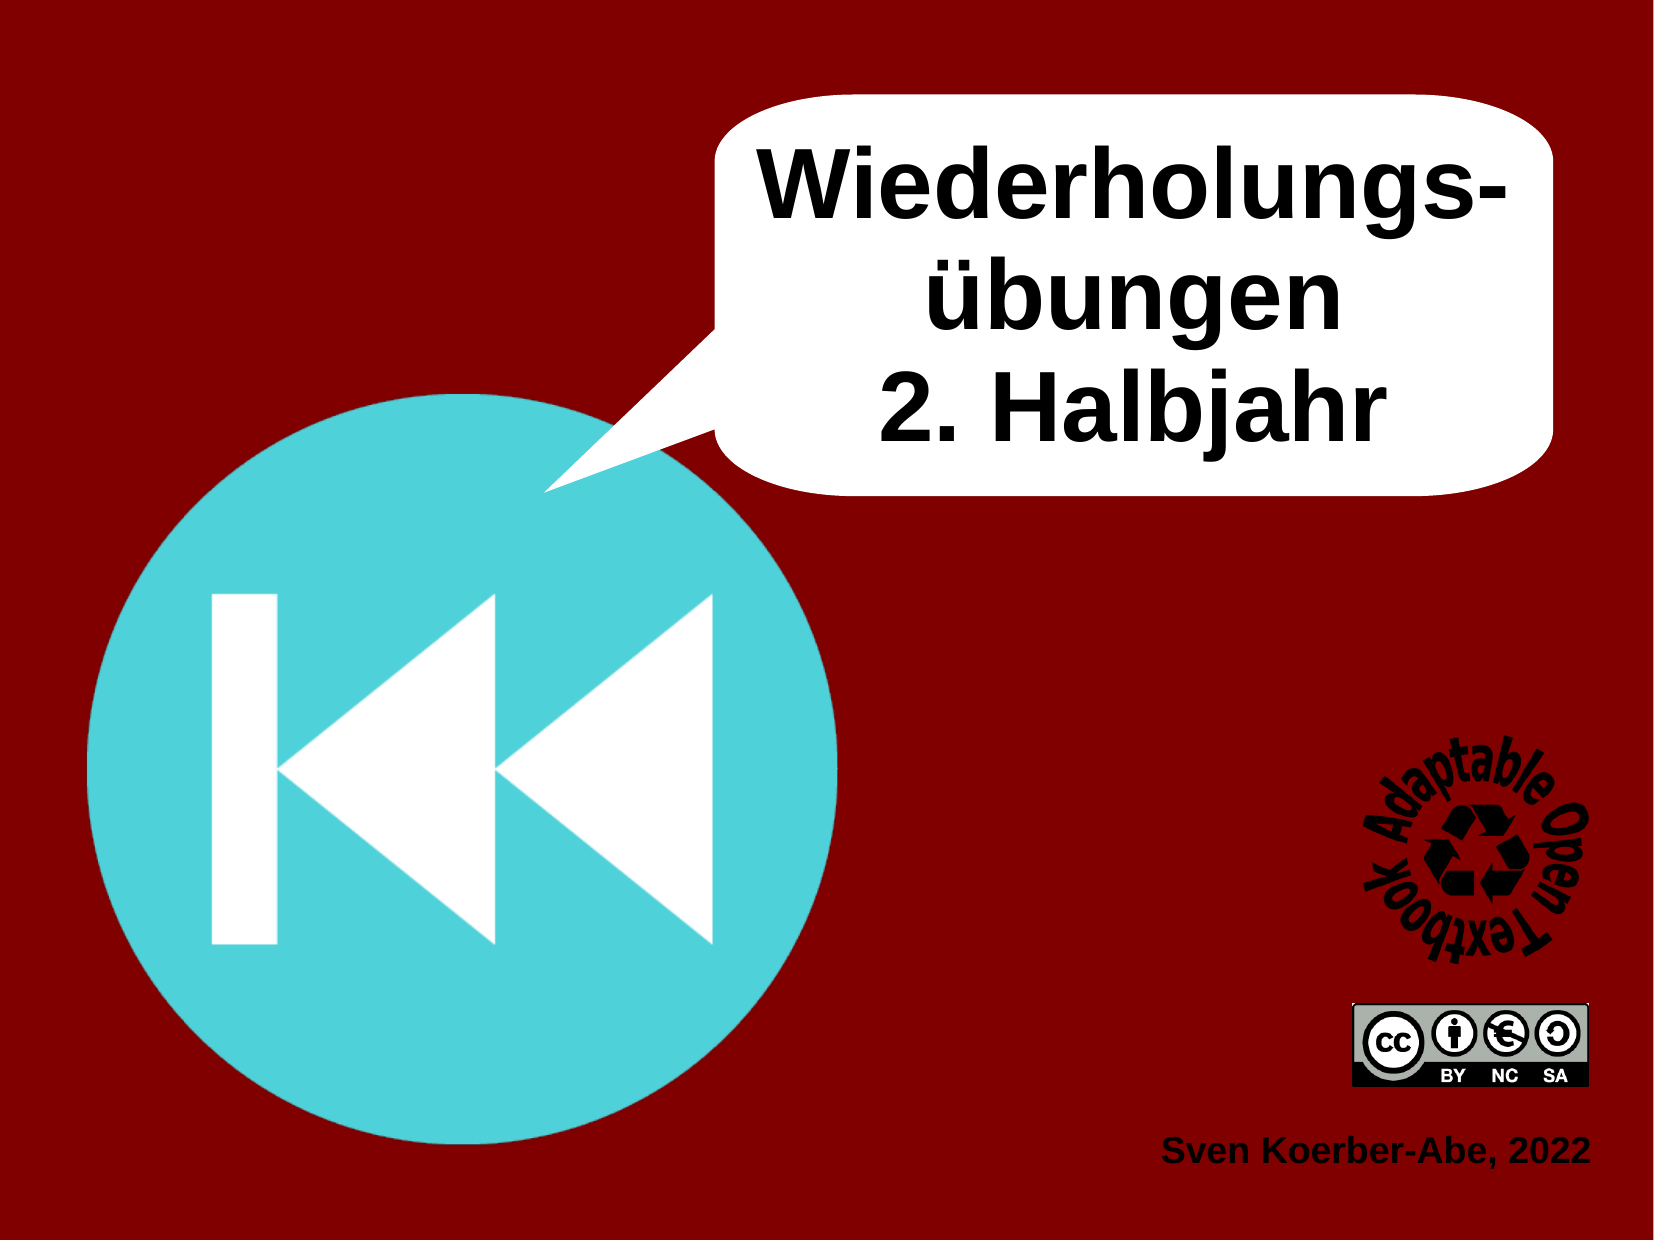

Wiederholungs-
übungen
2. Halbjahr
Sven Koerber-Abe, 2022